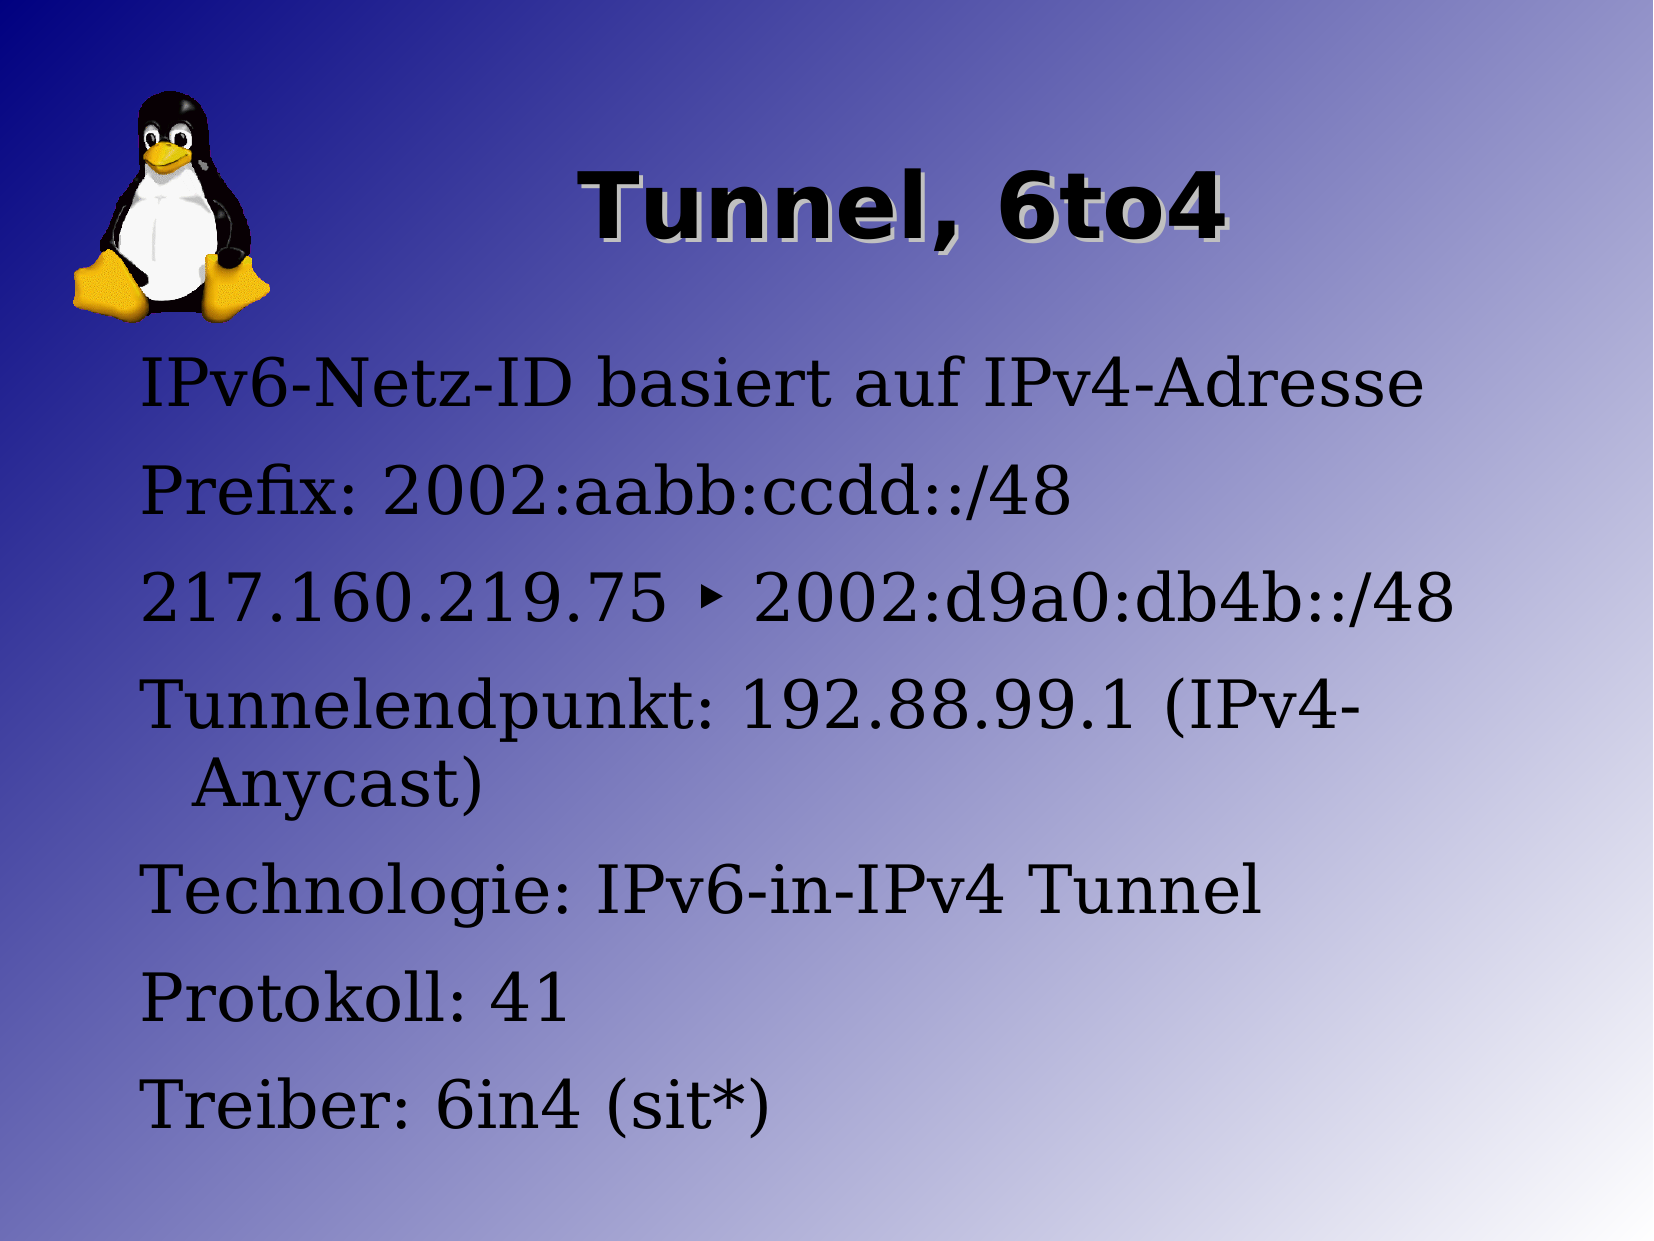

# Tunnel, 6to4
IPv6-Netz-ID basiert auf IPv4-Adresse
Prefix: 2002:aabb:ccdd::/48
217.160.219.75 ‣ 2002:d9a0:db4b::/48
Tunnelendpunkt: 192.88.99.1 (IPv4-Anycast)
Technologie: IPv6-in-IPv4 Tunnel
Protokoll: 41
Treiber: 6in4 (sit*)